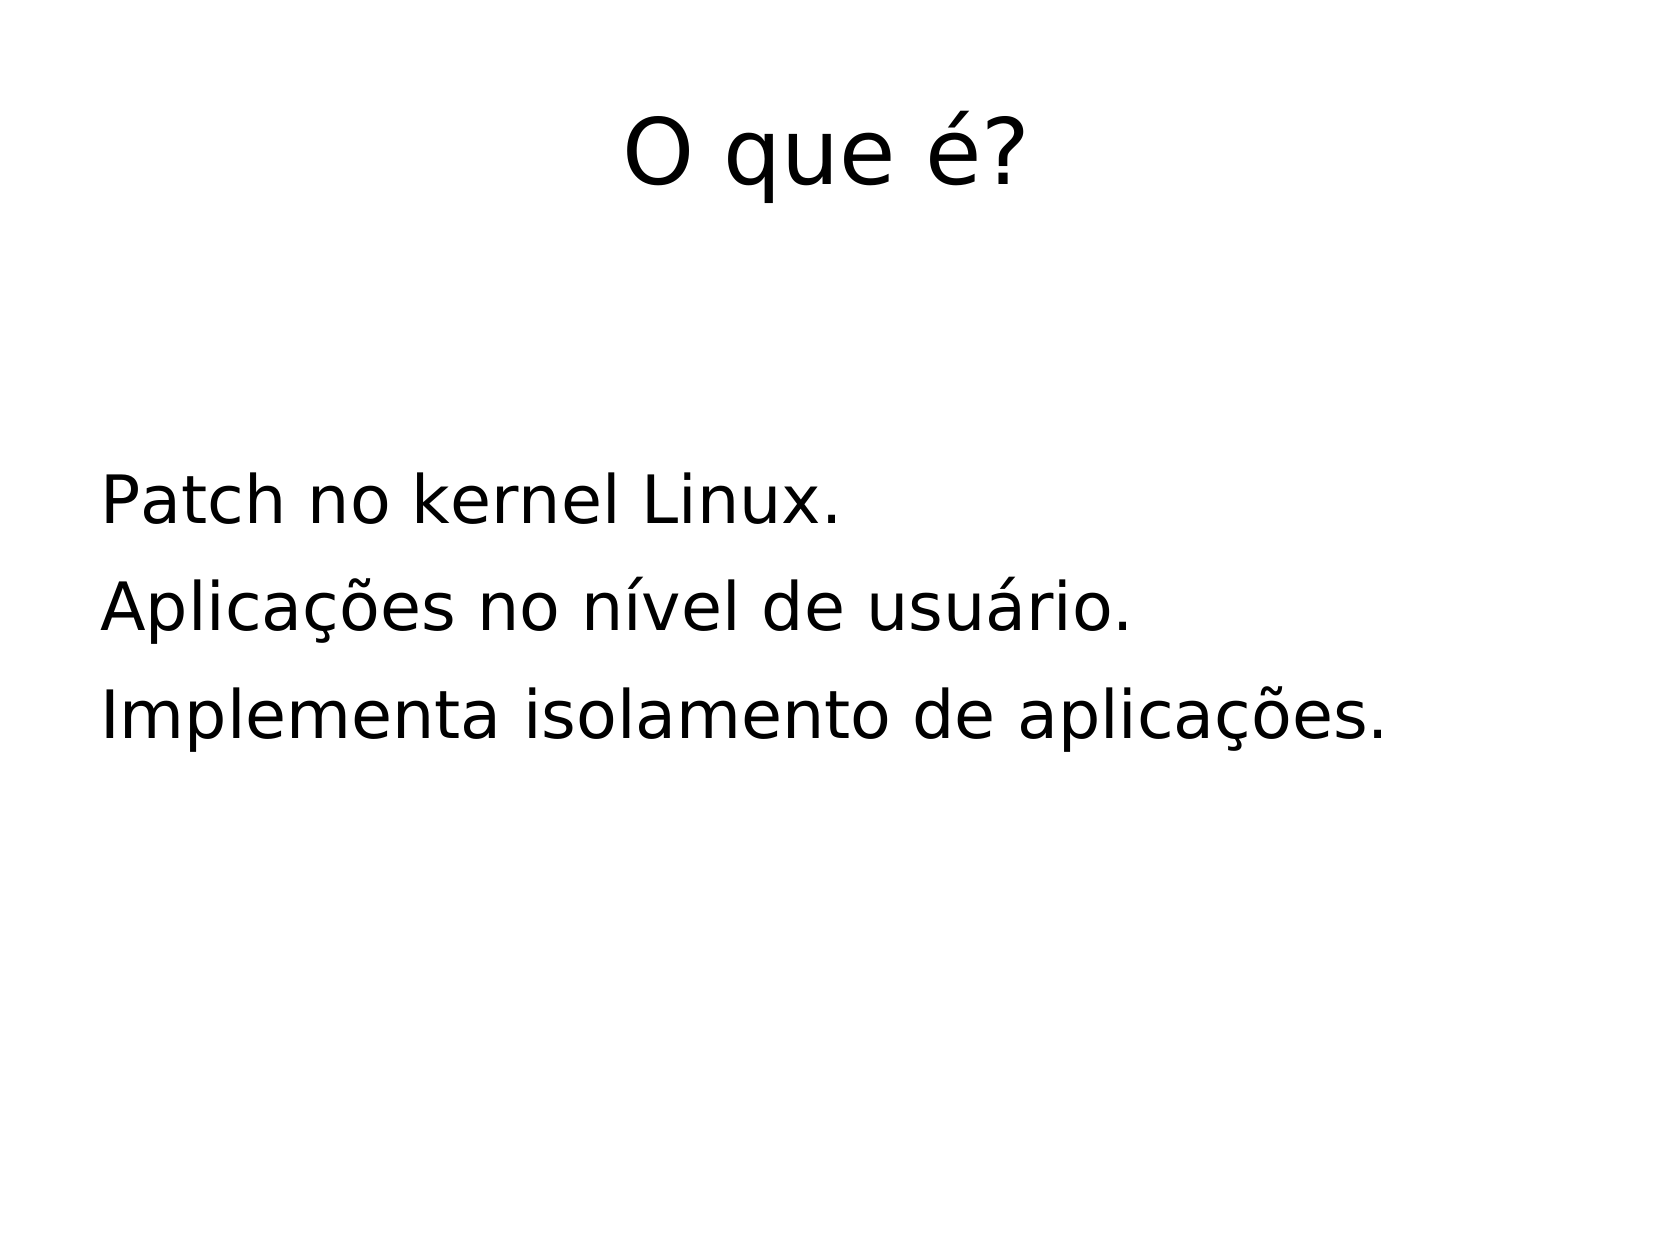

# O que é?
Patch no kernel Linux.
Aplicações no nível de usuário.
Implementa isolamento de aplicações.